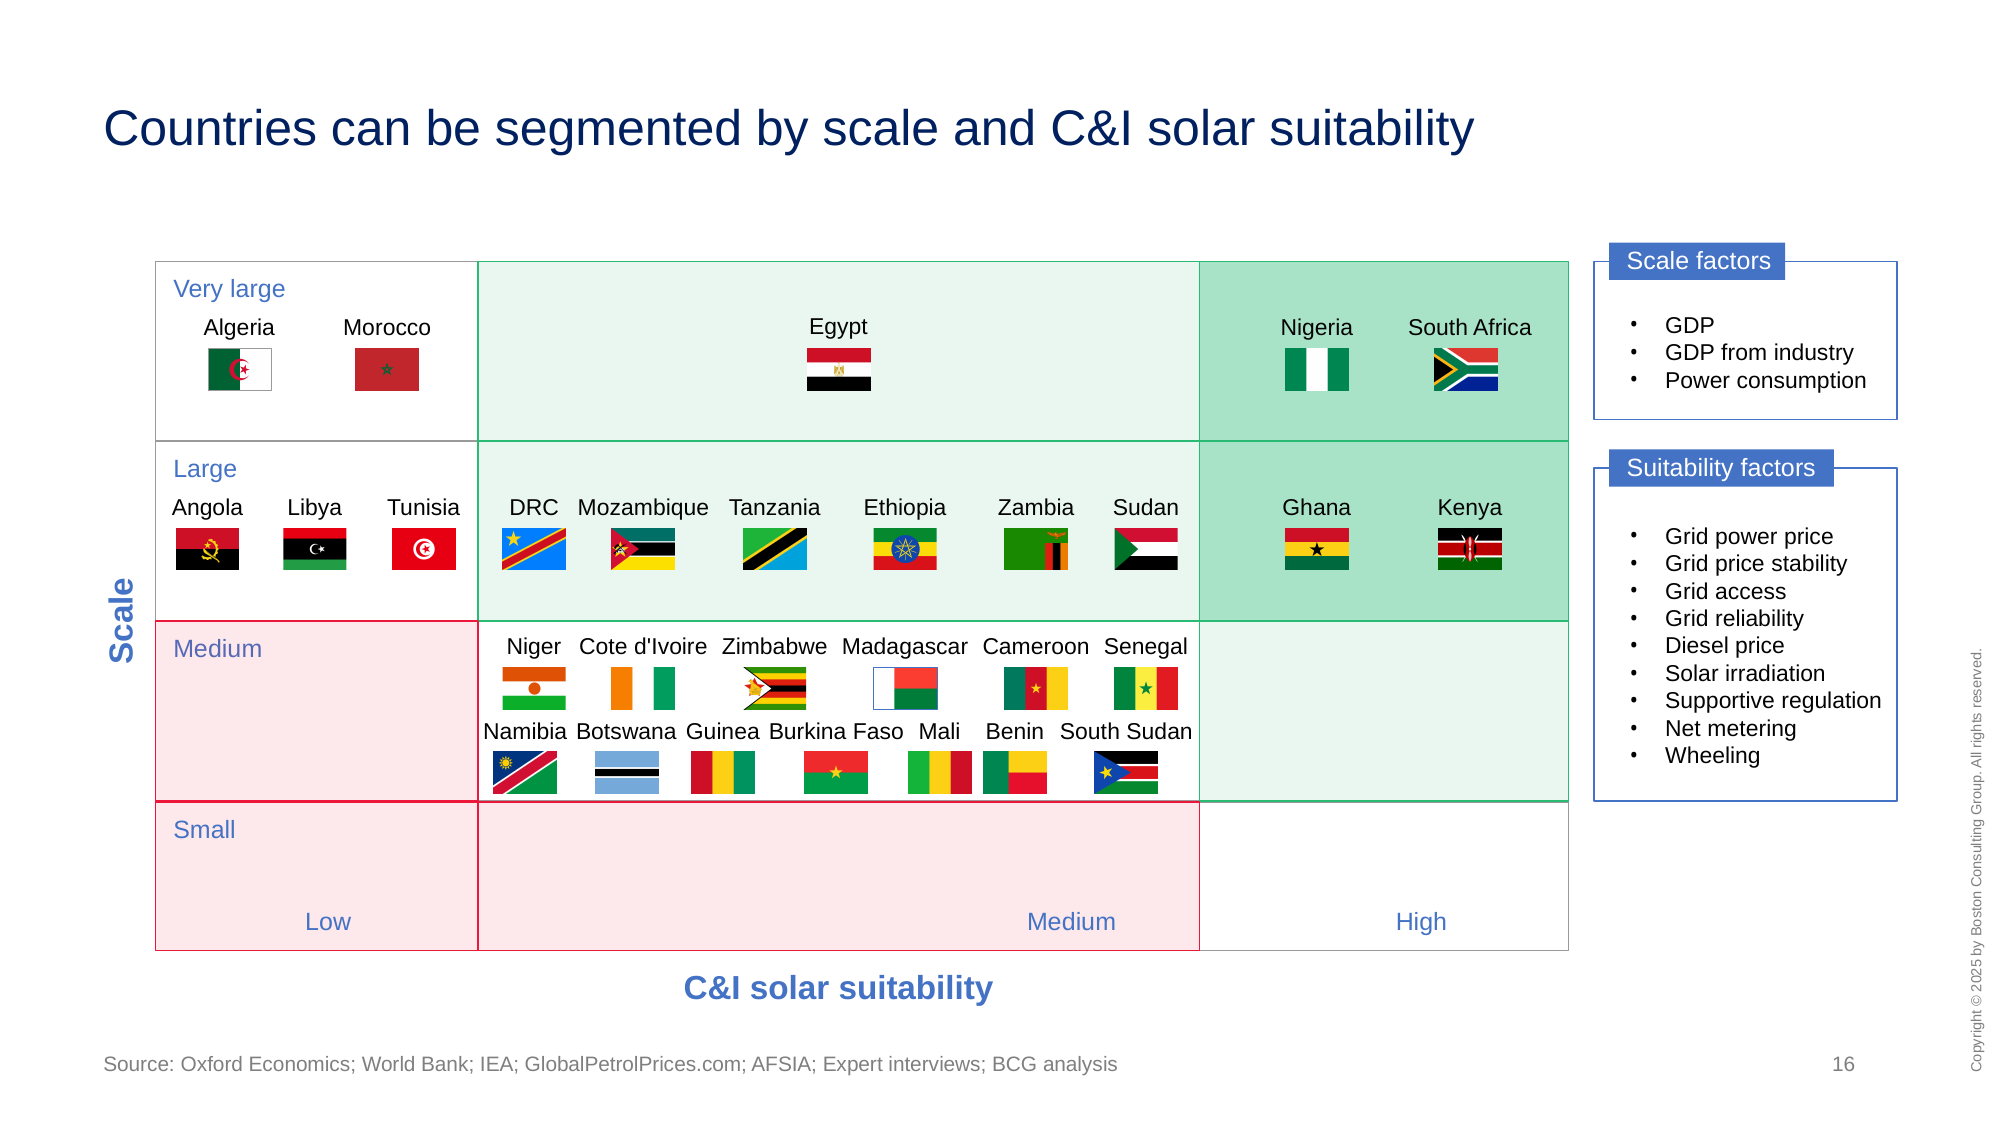

# Countries can be segmented by scale and C&I solar suitability
Scale factors
Very large
GDP
GDP from industry
Power consumption
Egypt
Algeria
Morocco
Nigeria
South Africa
Large
Suitability factors
Angola
Libya
Tunisia
DRC
Mozambique
Tanzania
Ethiopia
Zambia
Sudan
Ghana
Kenya
Grid power price
Grid price stability
Grid access
Grid reliability
Diesel price
Solar irradiation
Supportive regulation
Net metering
Wheeling
Scale
Medium
Niger
Cote d'Ivoire
Zimbabwe
Madagascar
Cameroon
Senegal
Namibia
Botswana
Guinea
Burkina Faso
Mali
Benin
South Sudan
Small
Low
Medium
High
C&I solar suitability
Source: Oxford Economics; World Bank; IEA; GlobalPetrolPrices.com; AFSIA; Expert interviews; BCG analysis